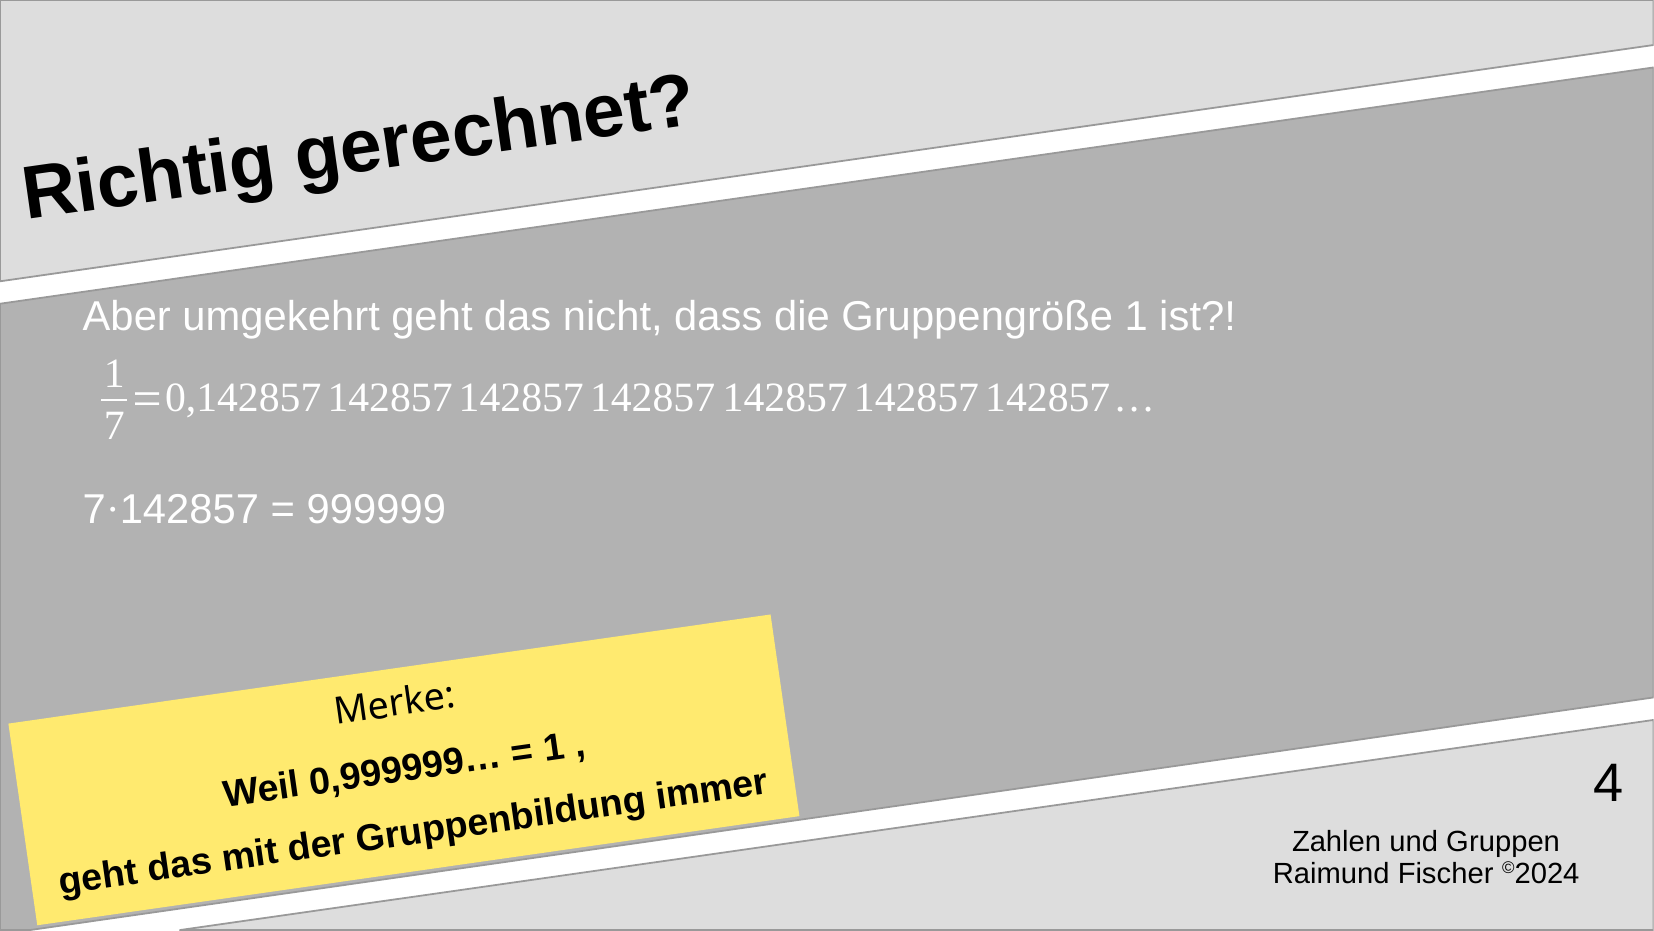

# Richtig gerechnet?
Aber umgekehrt geht das nicht, dass die Gruppengröße 1 ist?!
7·142857 = 999999
Merke:
Weil 0,999999… = 1 ,
geht das mit der Gruppenbildung immer
4